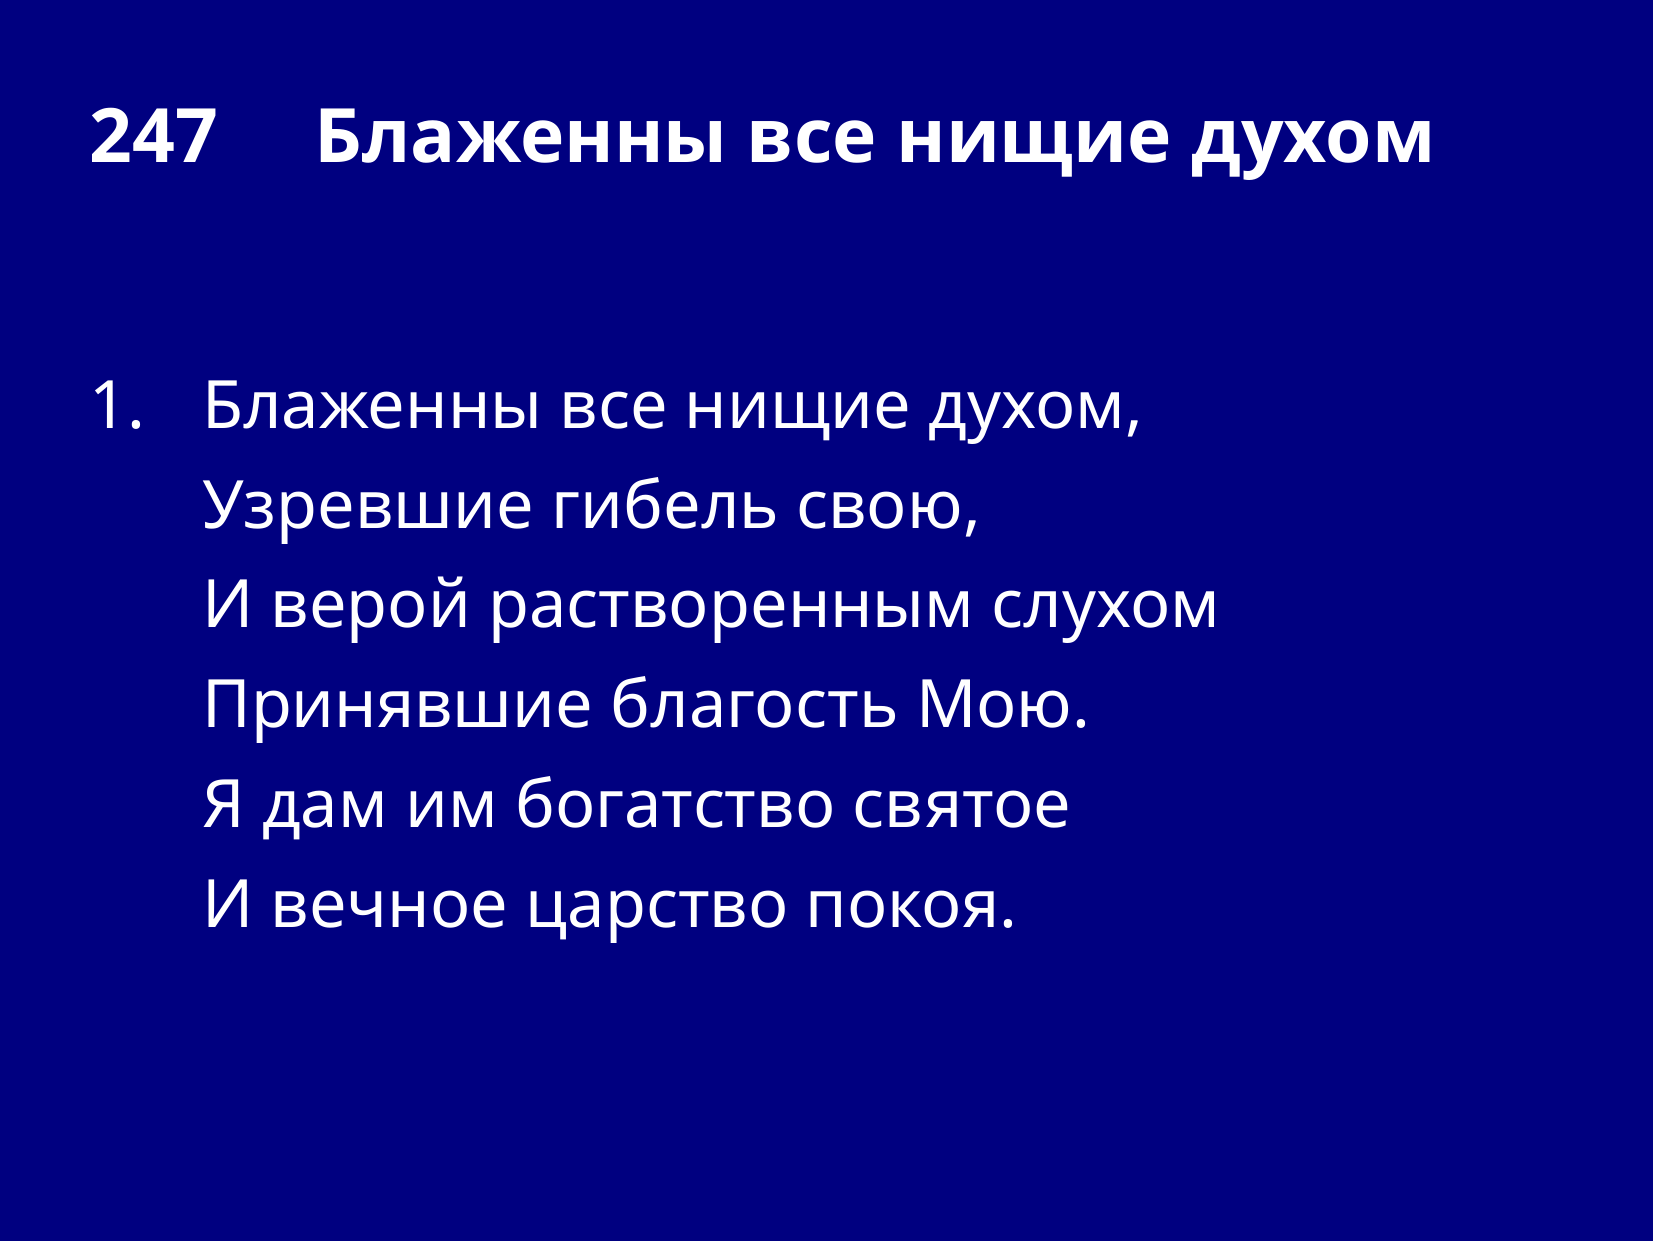

247	Блаженны все нищие духом
1.	Блаженны все нищие духом,
	Узревшие гибель свою,
	И верой растворенным слухом
	Принявшие благость Мою.
	Я дам им богатство святое
	И вечное царство покоя.